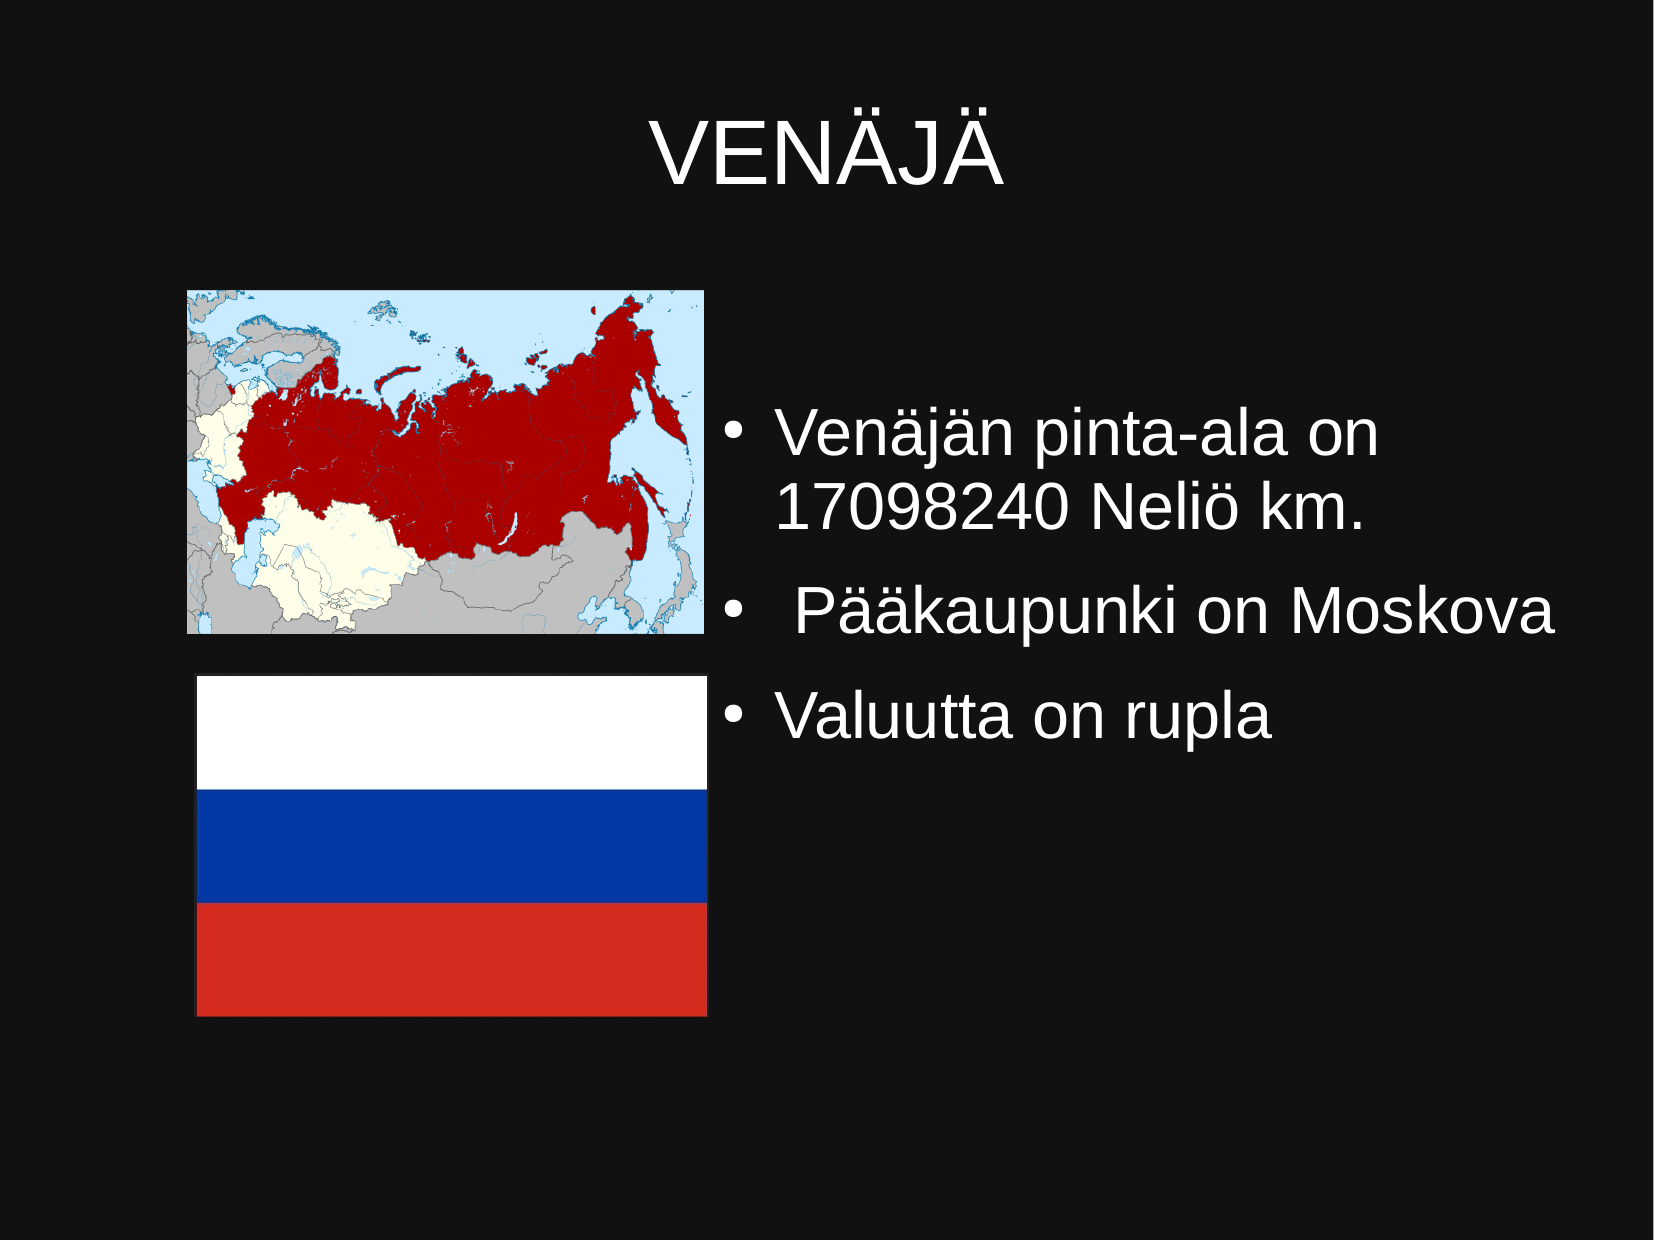

# VENÄJÄ
Venäjän pinta-ala on 17098240 Neliö km.
 Pääkaupunki on Moskova
Valuutta on rupla